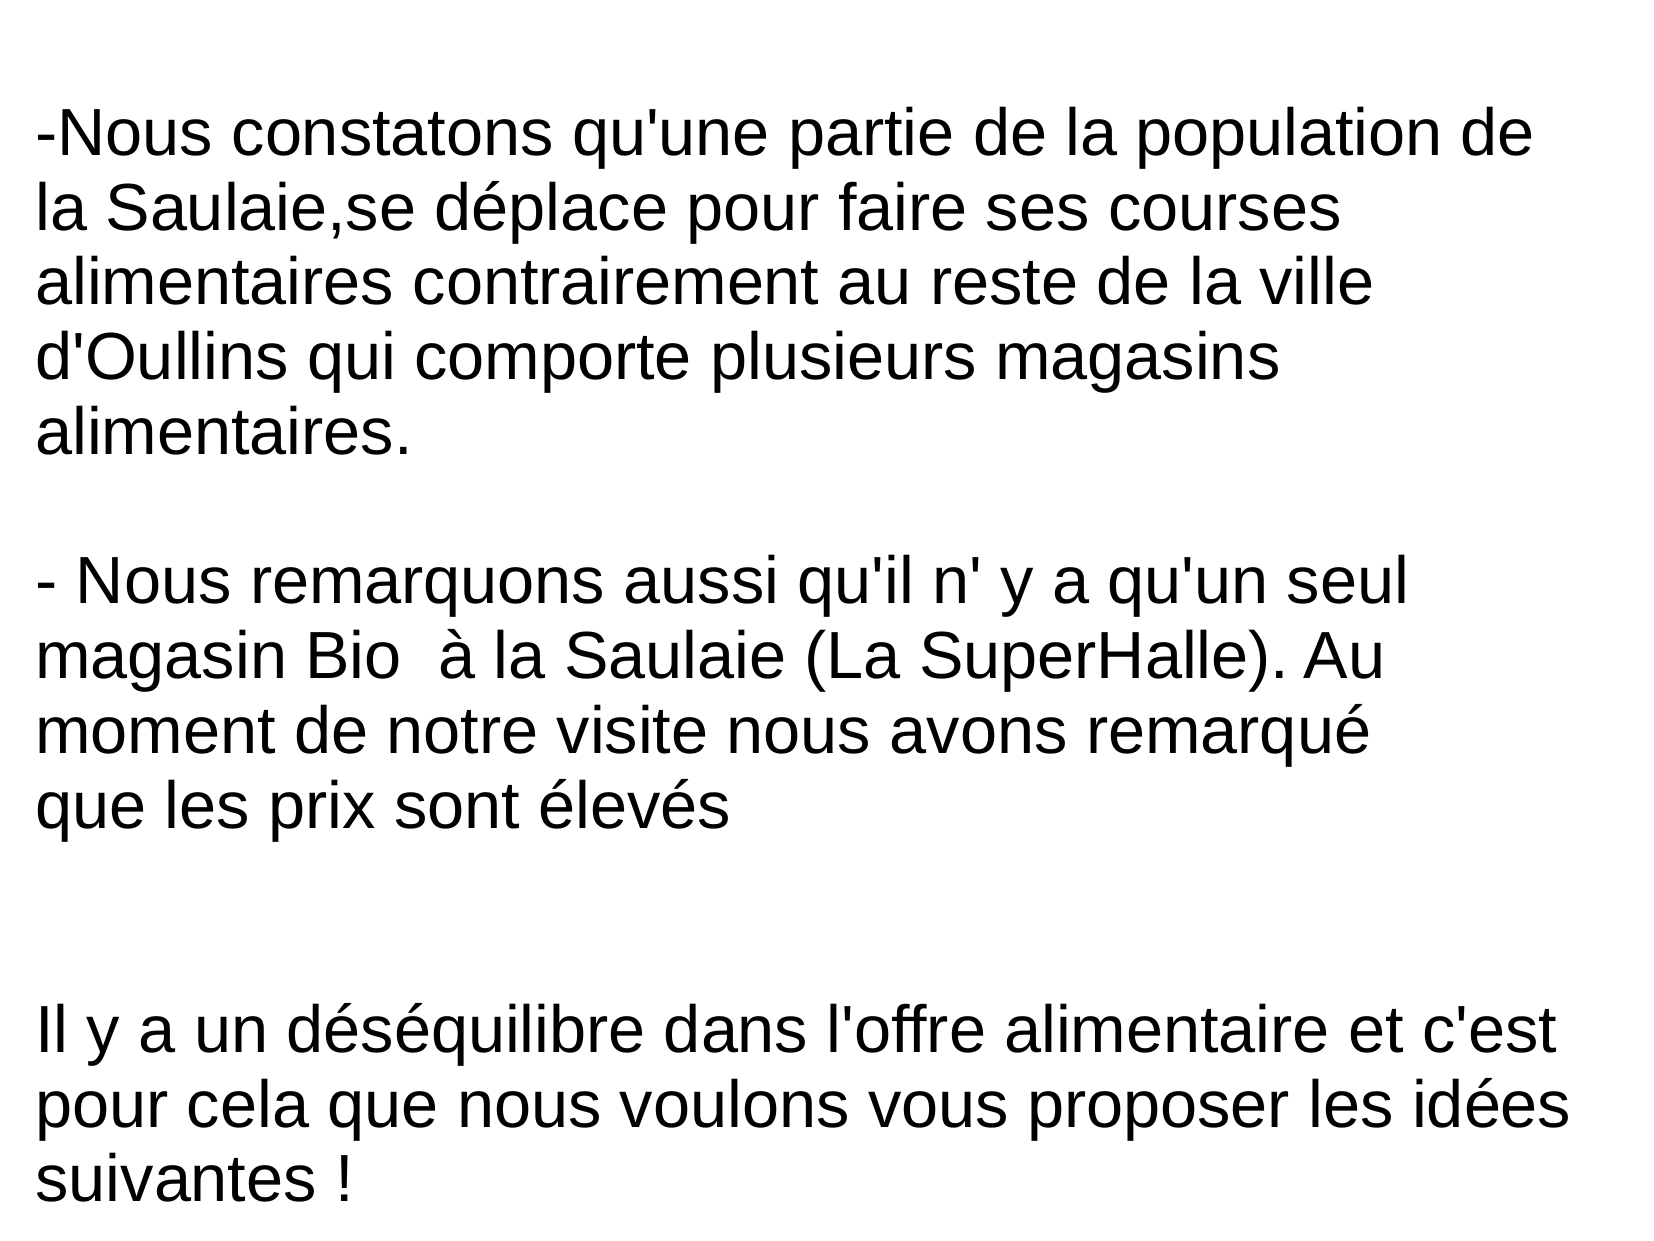

# -Nous constatons qu'une partie de la population de la Saulaie,se déplace pour faire ses courses alimentaires contrairement au reste de la ville d'Oullins qui comporte plusieurs magasins alimentaires. - Nous remarquons aussi qu'il n' y a qu'un seul magasin Bio à la Saulaie (La SuperHalle). Au moment de notre visite nous avons remarqué que les prix sont élevés Il y a un déséquilibre dans l'offre alimentaire et c'est pour cela que nous voulons vous proposer les idées suivantes !